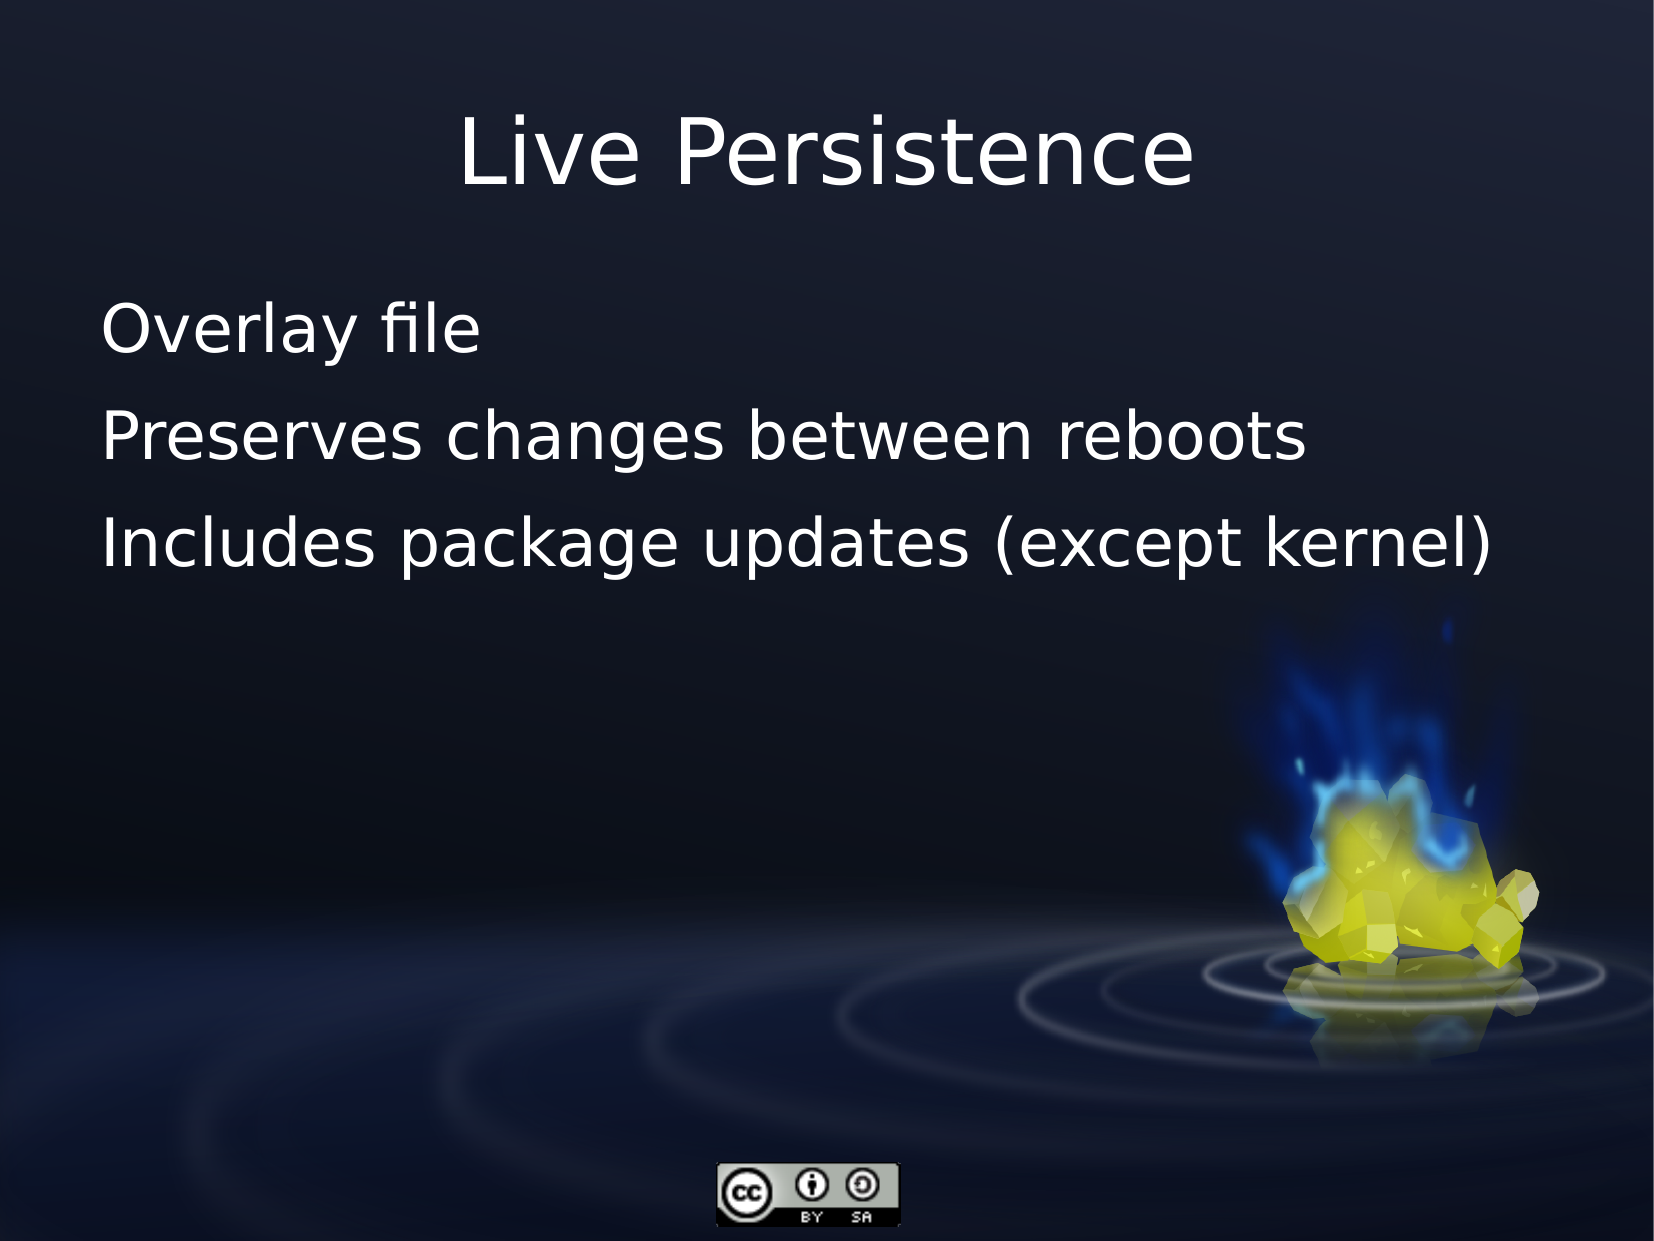

# Live Persistence
Overlay file
Preserves changes between reboots
Includes package updates (except kernel)